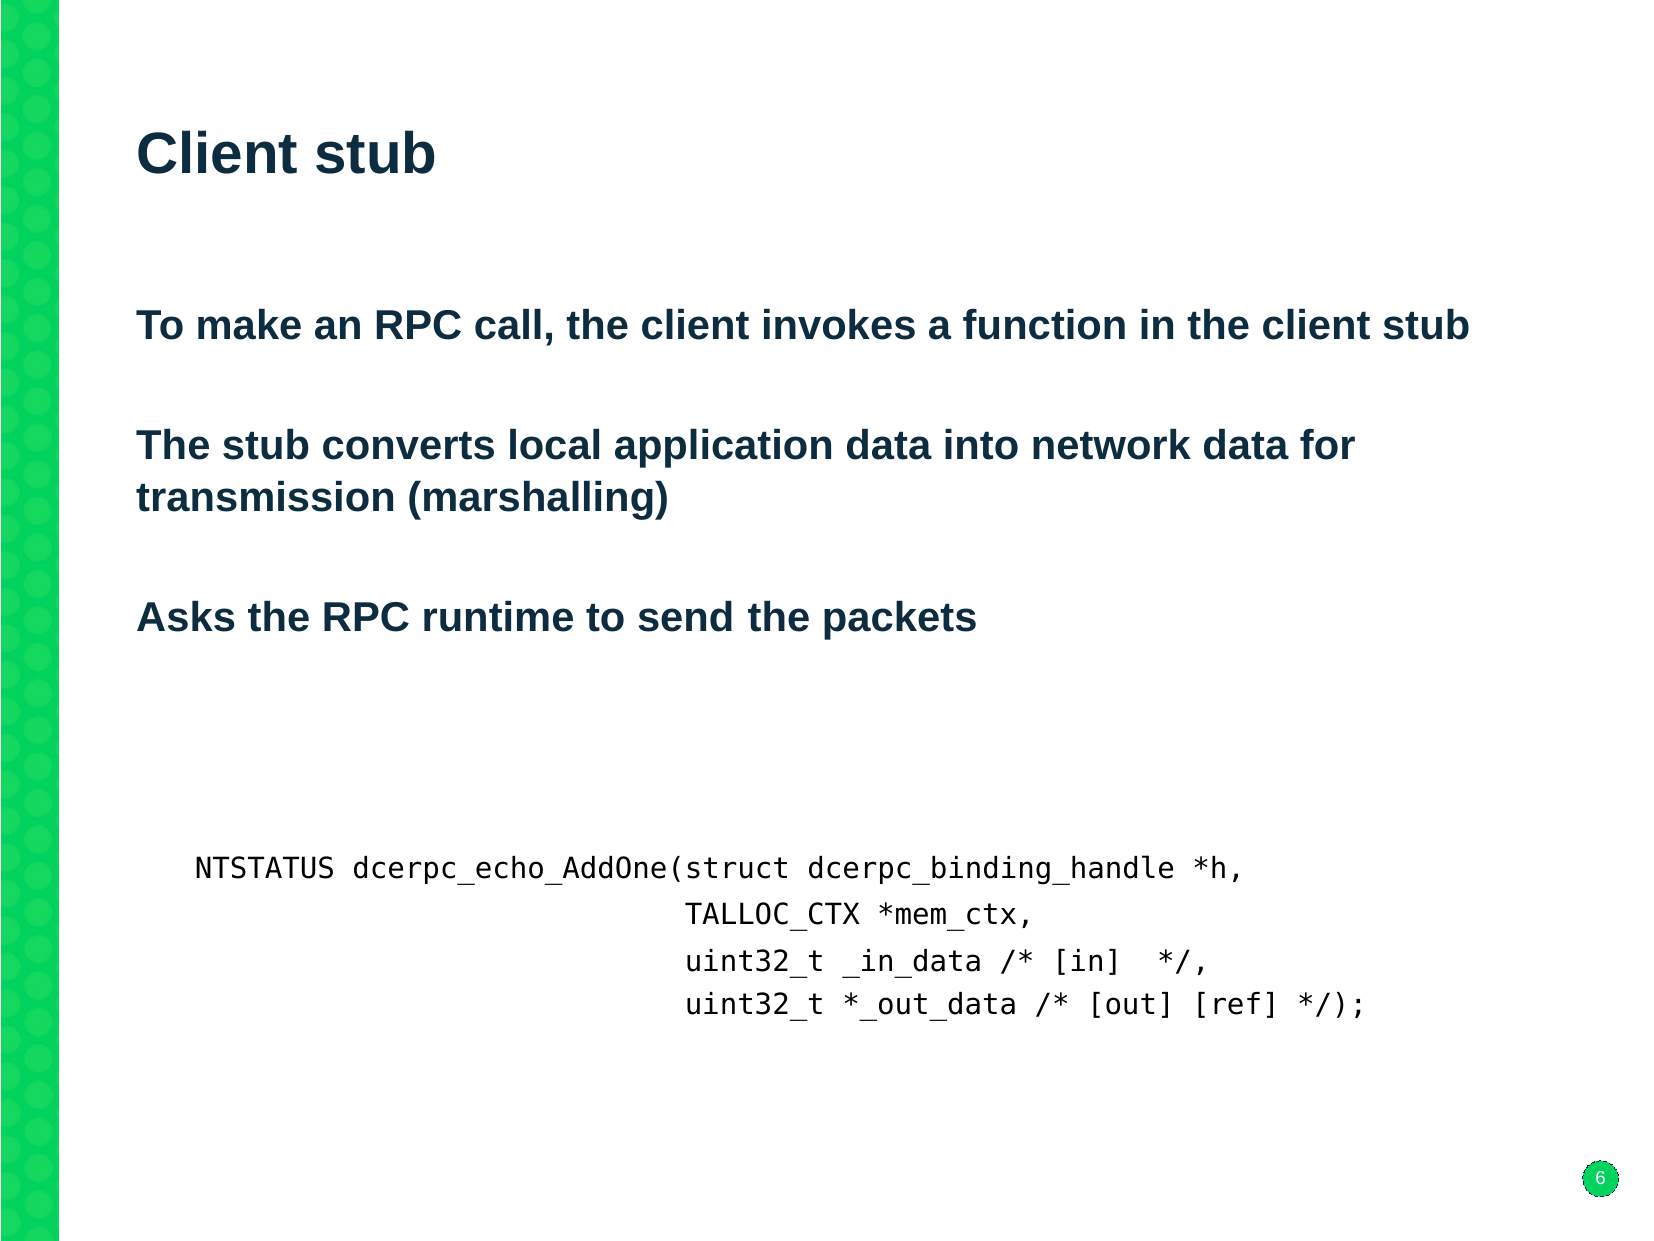

# Client stub
To make an RPC call, the client invokes a function in the client stub
The stub converts local application data into network data for transmission (marshalling)
Asks the RPC runtime to send	 the packets
NTSTATUS dcerpc_echo_AddOne(struct dcerpc_binding_handle *h,
 TALLOC_CTX *mem_ctx,
 uint32_t _in_data /* [in] */,
 uint32_t *_out_data /* [out] [ref] */);
6